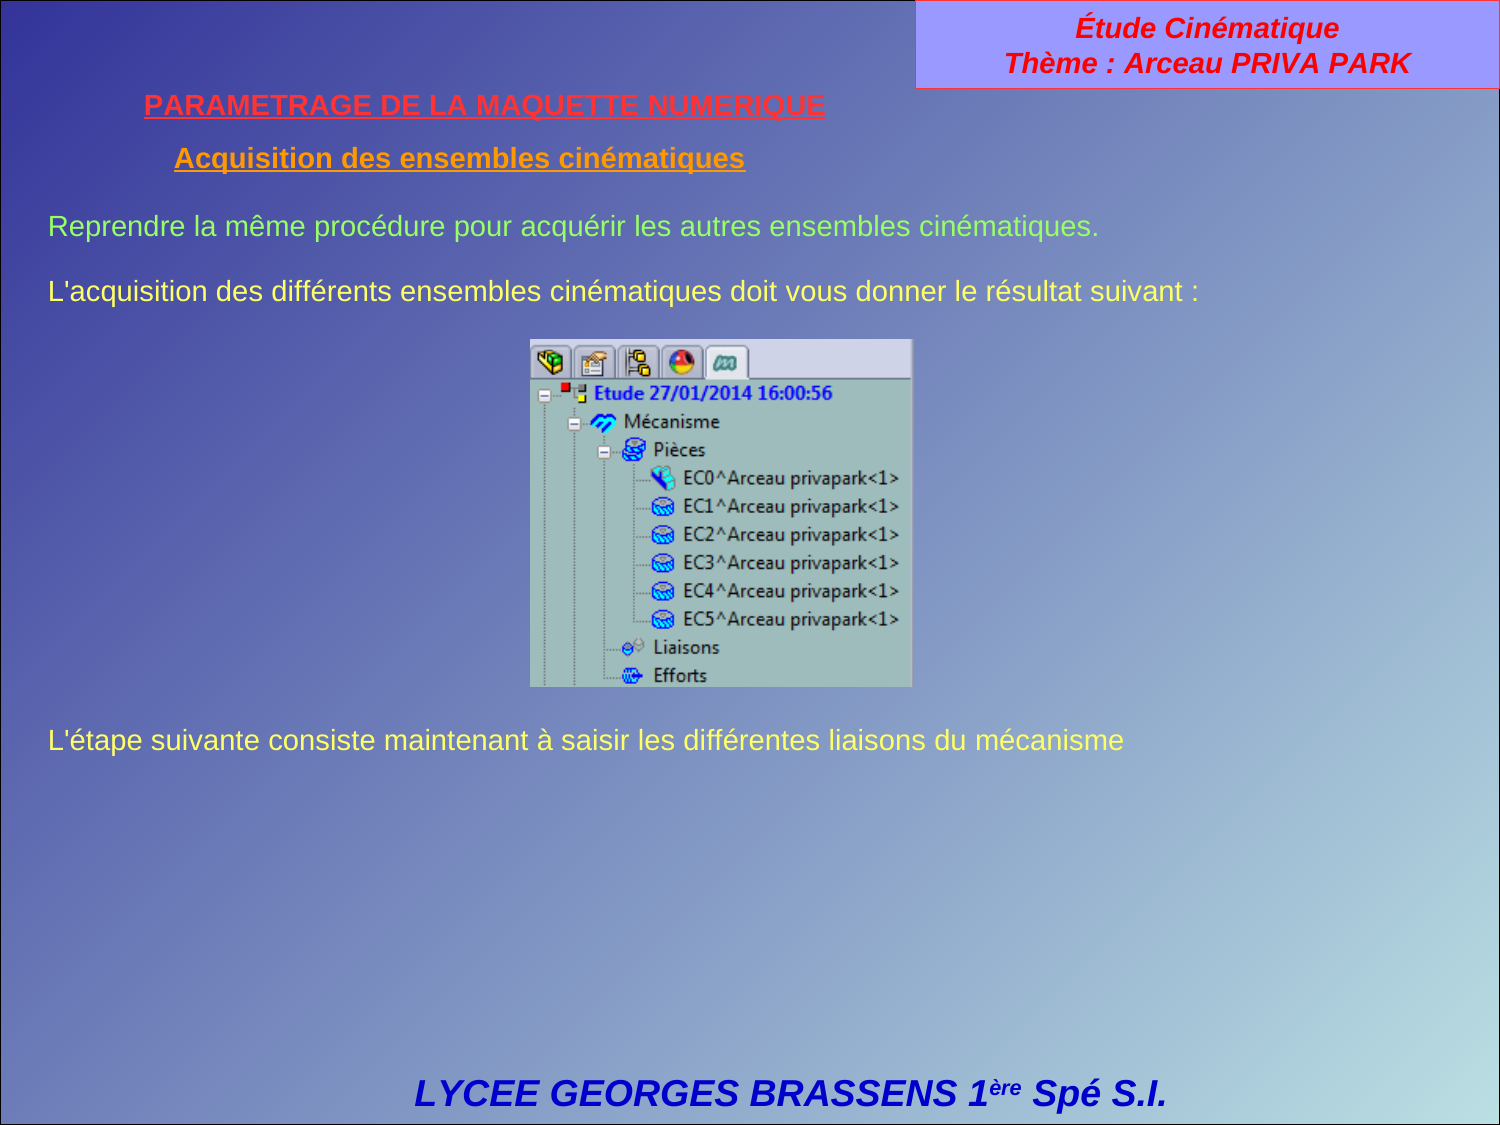

PARAMETRAGE DE LA MAQUETTE NUMERIQUE
Acquisition des ensembles cinématiques
Reprendre la même procédure pour acquérir les autres ensembles cinématiques.
L'acquisition des différents ensembles cinématiques doit vous donner le résultat suivant :
L'étape suivante consiste maintenant à saisir les différentes liaisons du mécanisme